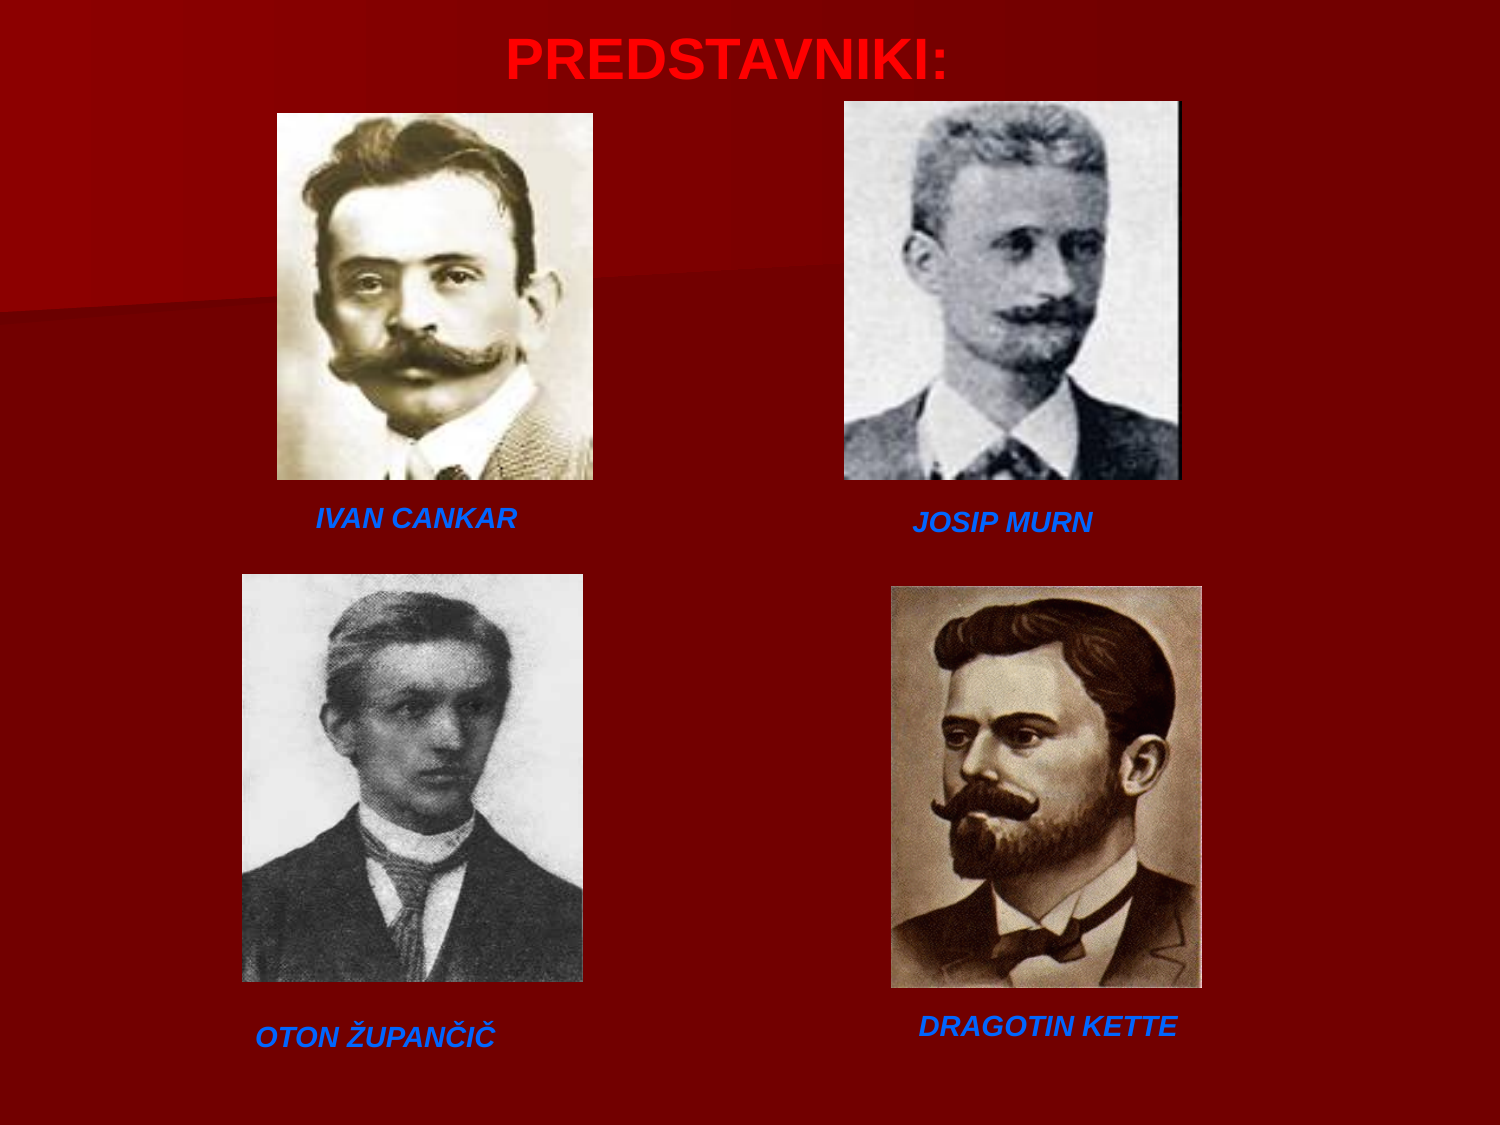

PREDSTAVNIKI:
#
IVAN CANKAR
 JOSIP MURN
DRAGOTIN KETTE
OTON ŽUPANČIČ